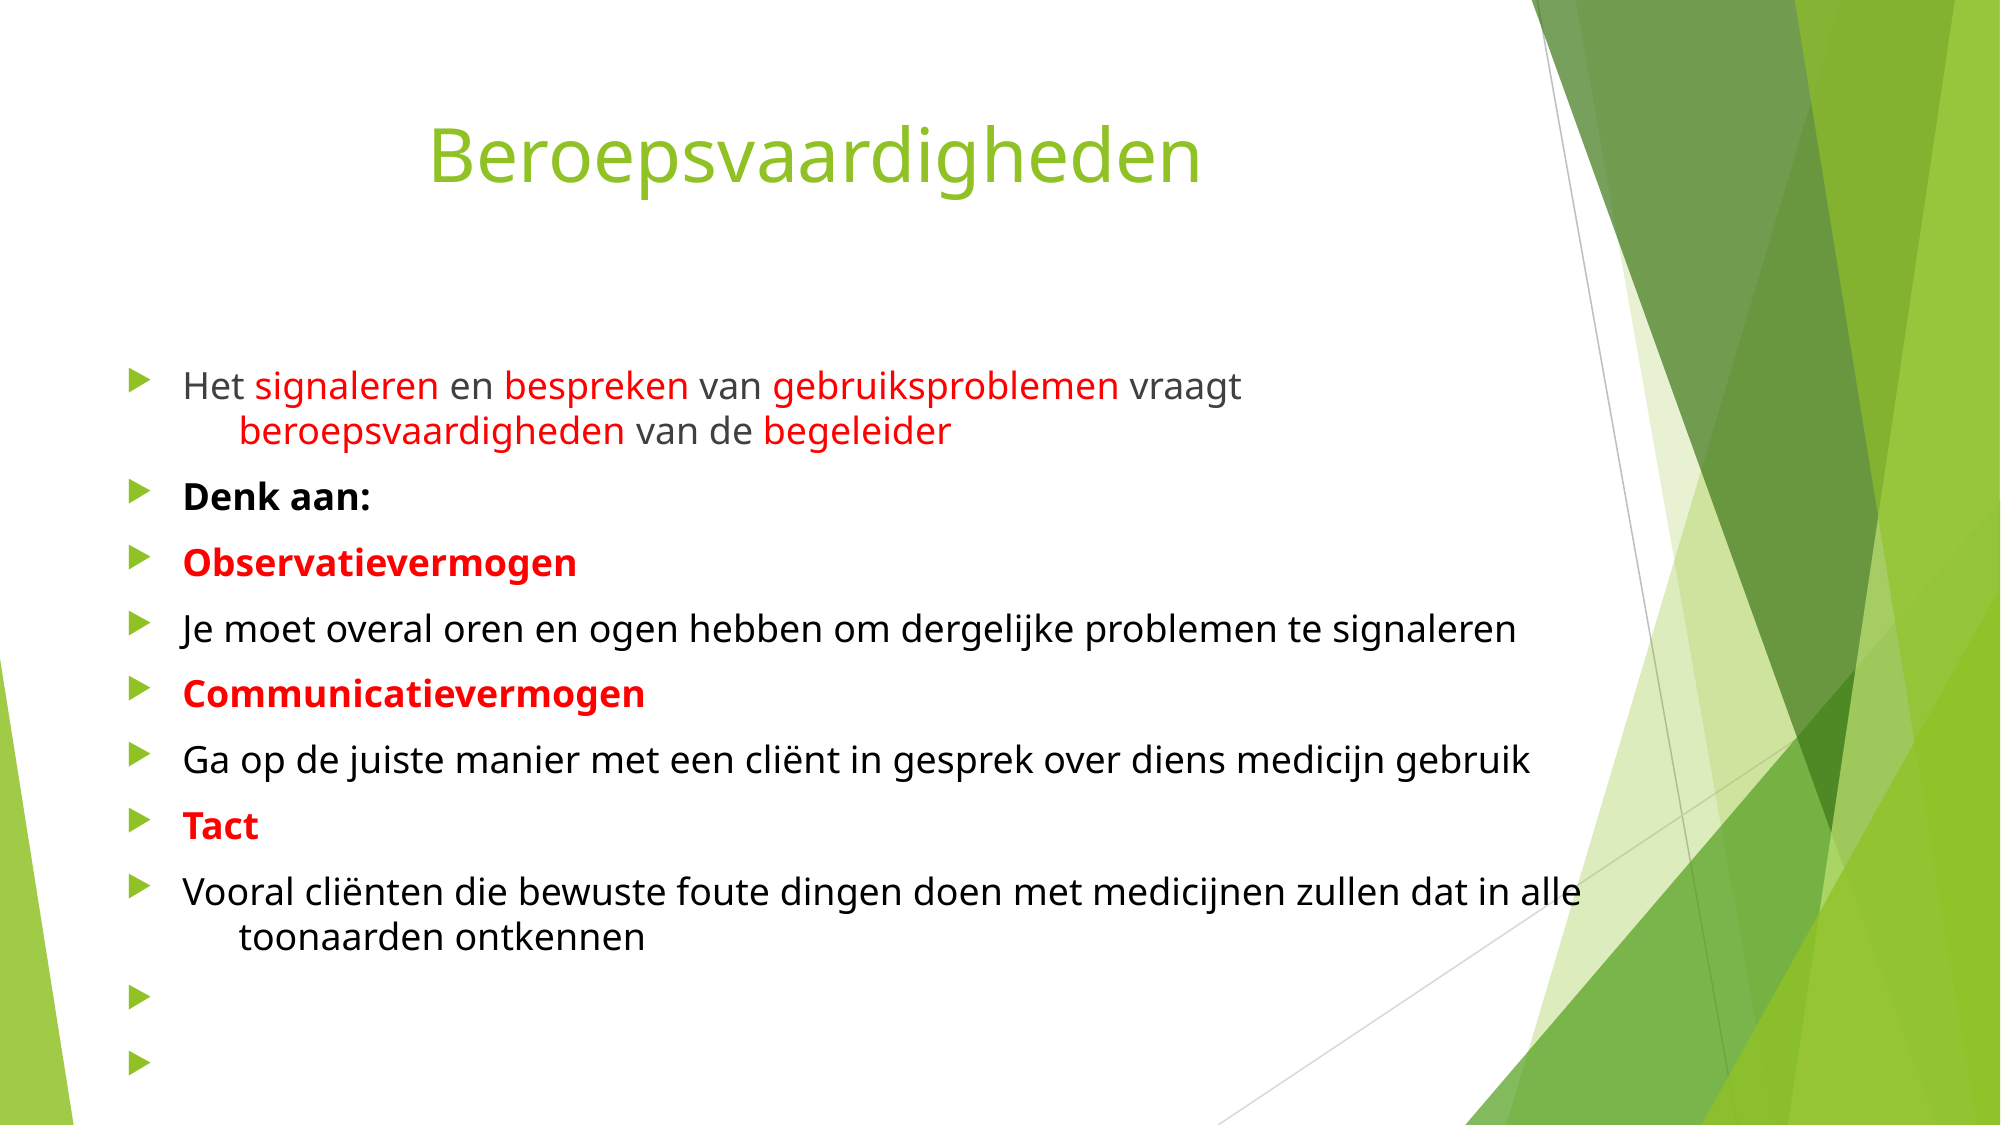

# Beroepsvaardigheden
Het signaleren en bespreken van gebruiksproblemen vraagt beroepsvaardigheden van de begeleider
Denk aan:
Observatievermogen
Je moet overal oren en ogen hebben om dergelijke problemen te signaleren
Communicatievermogen
Ga op de juiste manier met een cliënt in gesprek over diens medicijn gebruik
Tact
Vooral cliënten die bewuste foute dingen doen met medicijnen zullen dat in alle toonaarden ontkennen